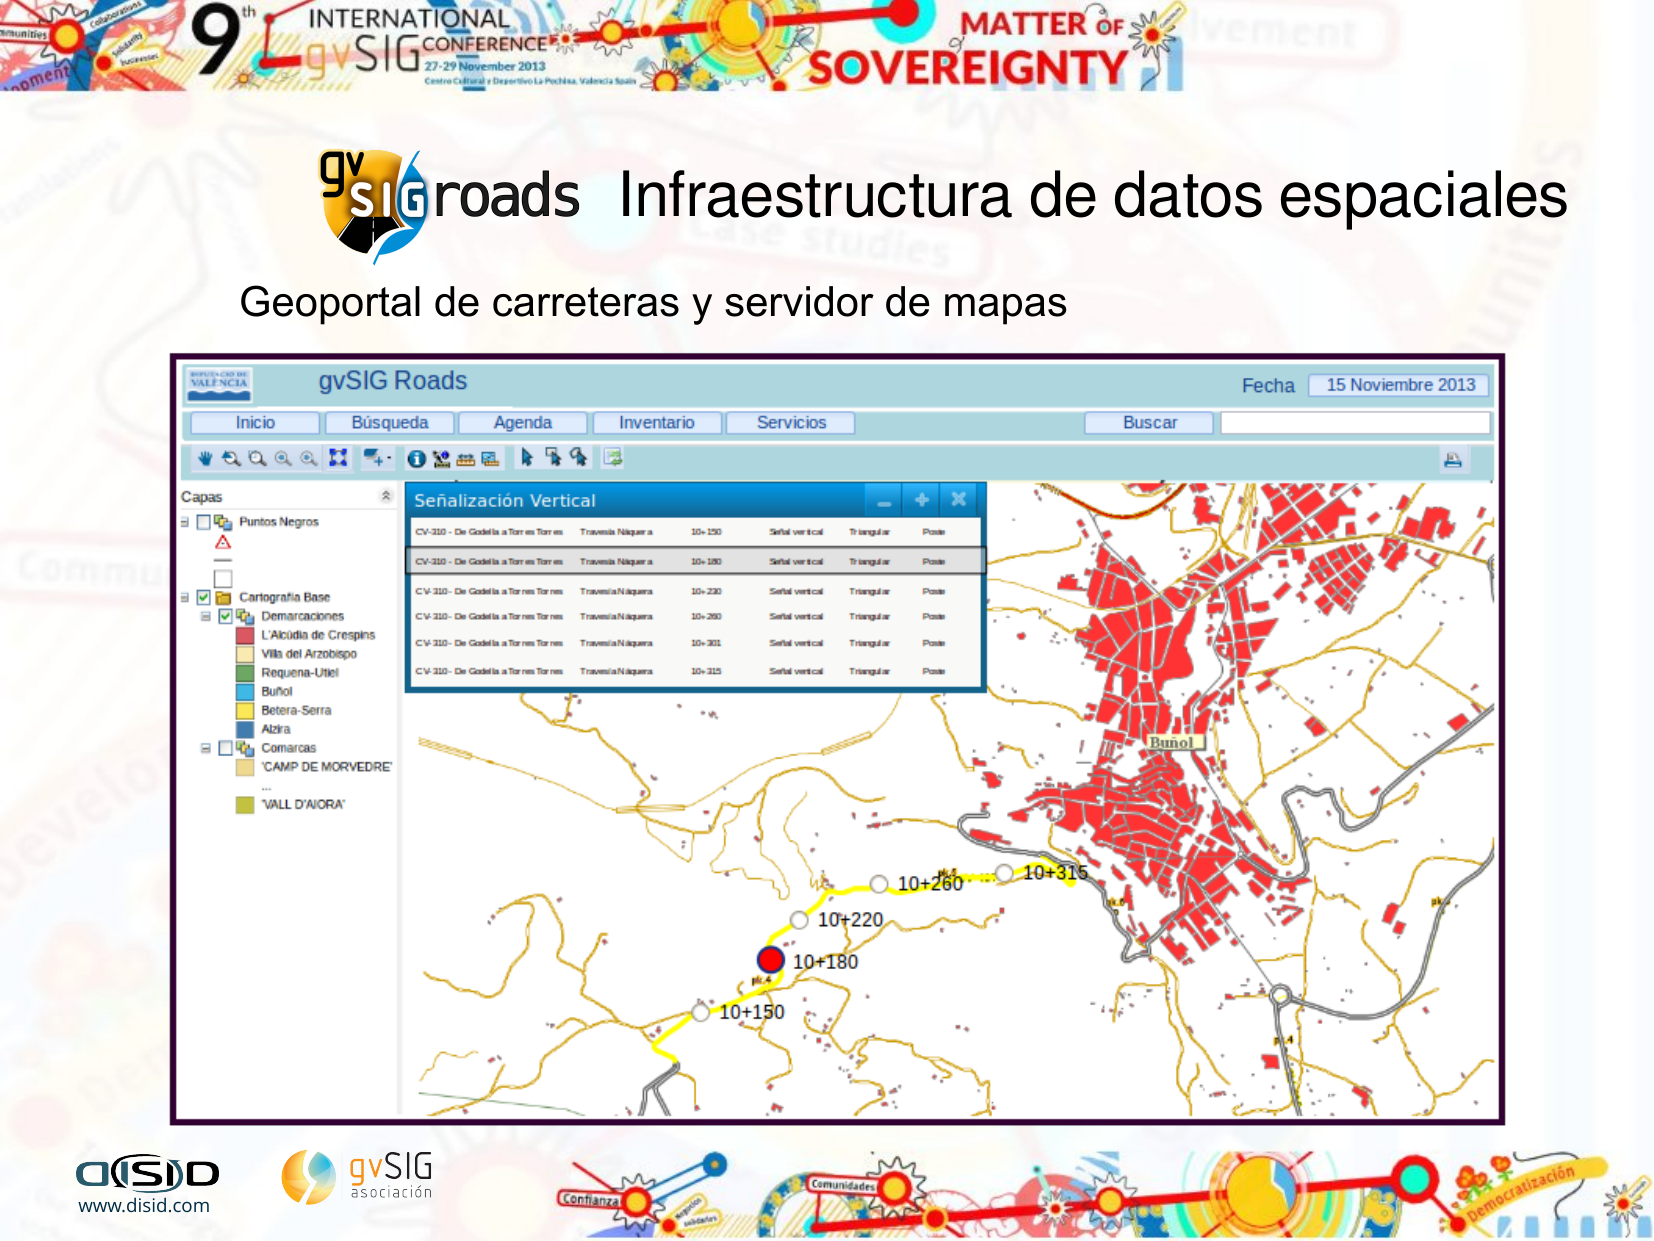

# Infraestructura de datos espaciales
Geoportal de carreteras y servidor de mapas